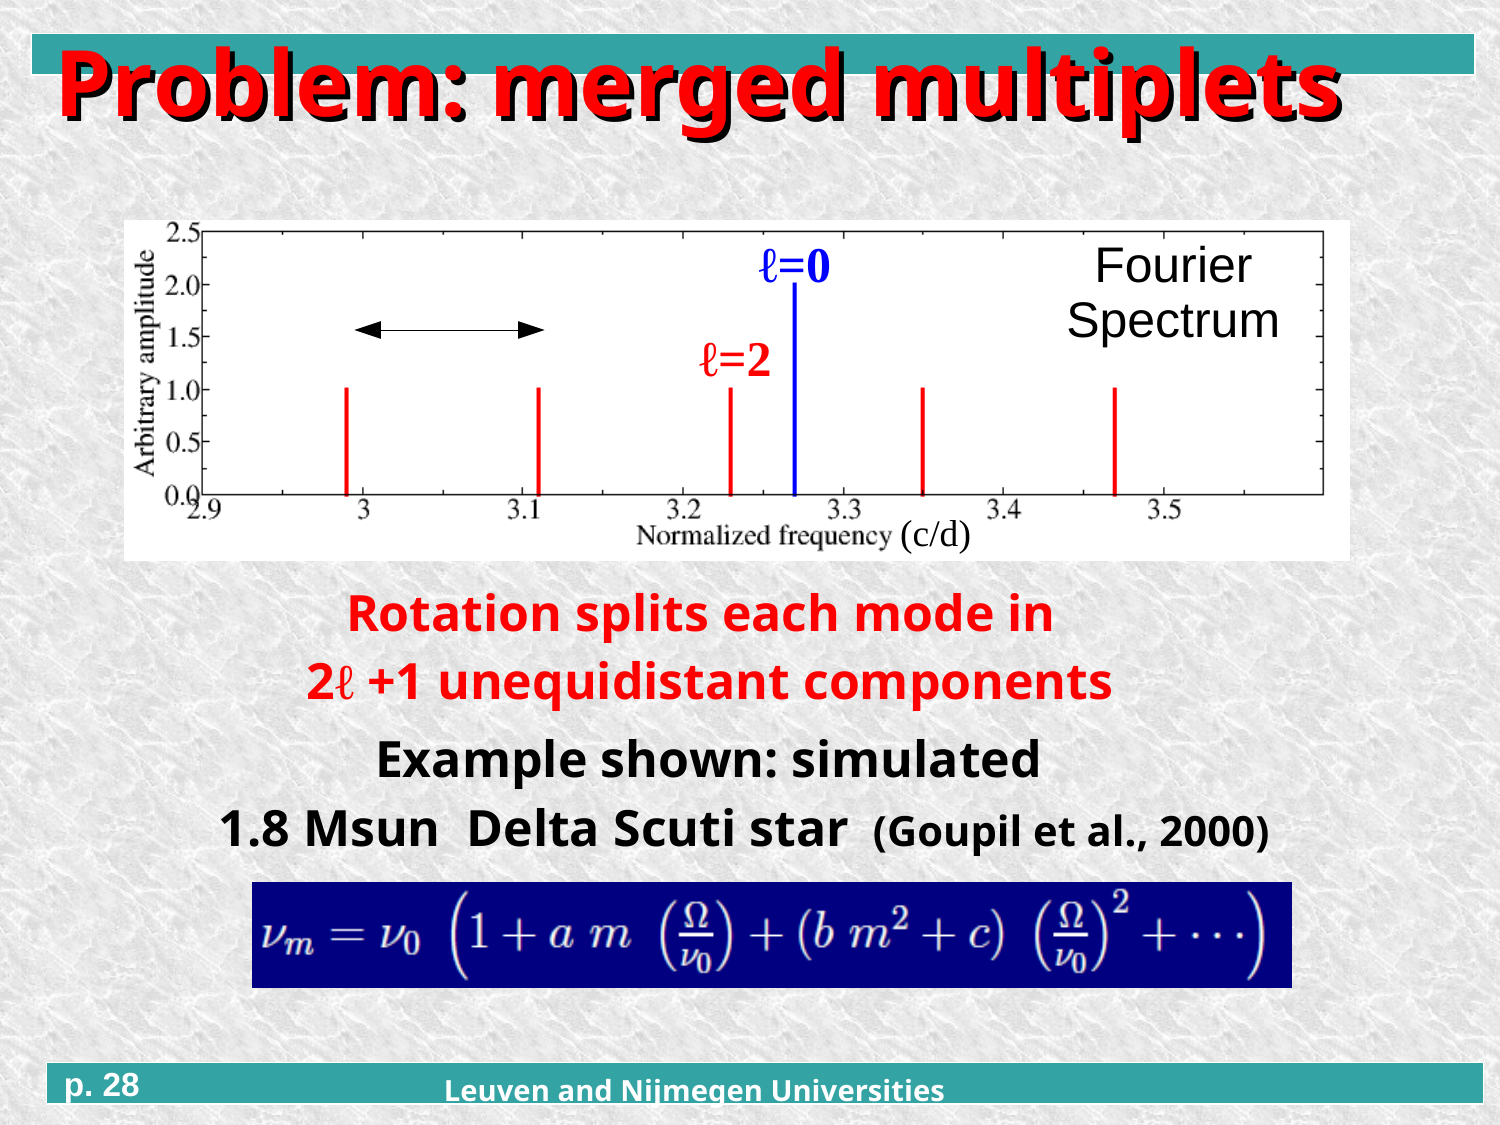

# Problem: merged multiplets
Fourier
Spectrum
ℓ=0
ℓ=2
(c/d)
 Rotation splits each mode in
 2ℓ +1 unequidistant components
 Example shown: simulated
 1.8 Msun Delta Scuti star (Goupil et al., 2000)